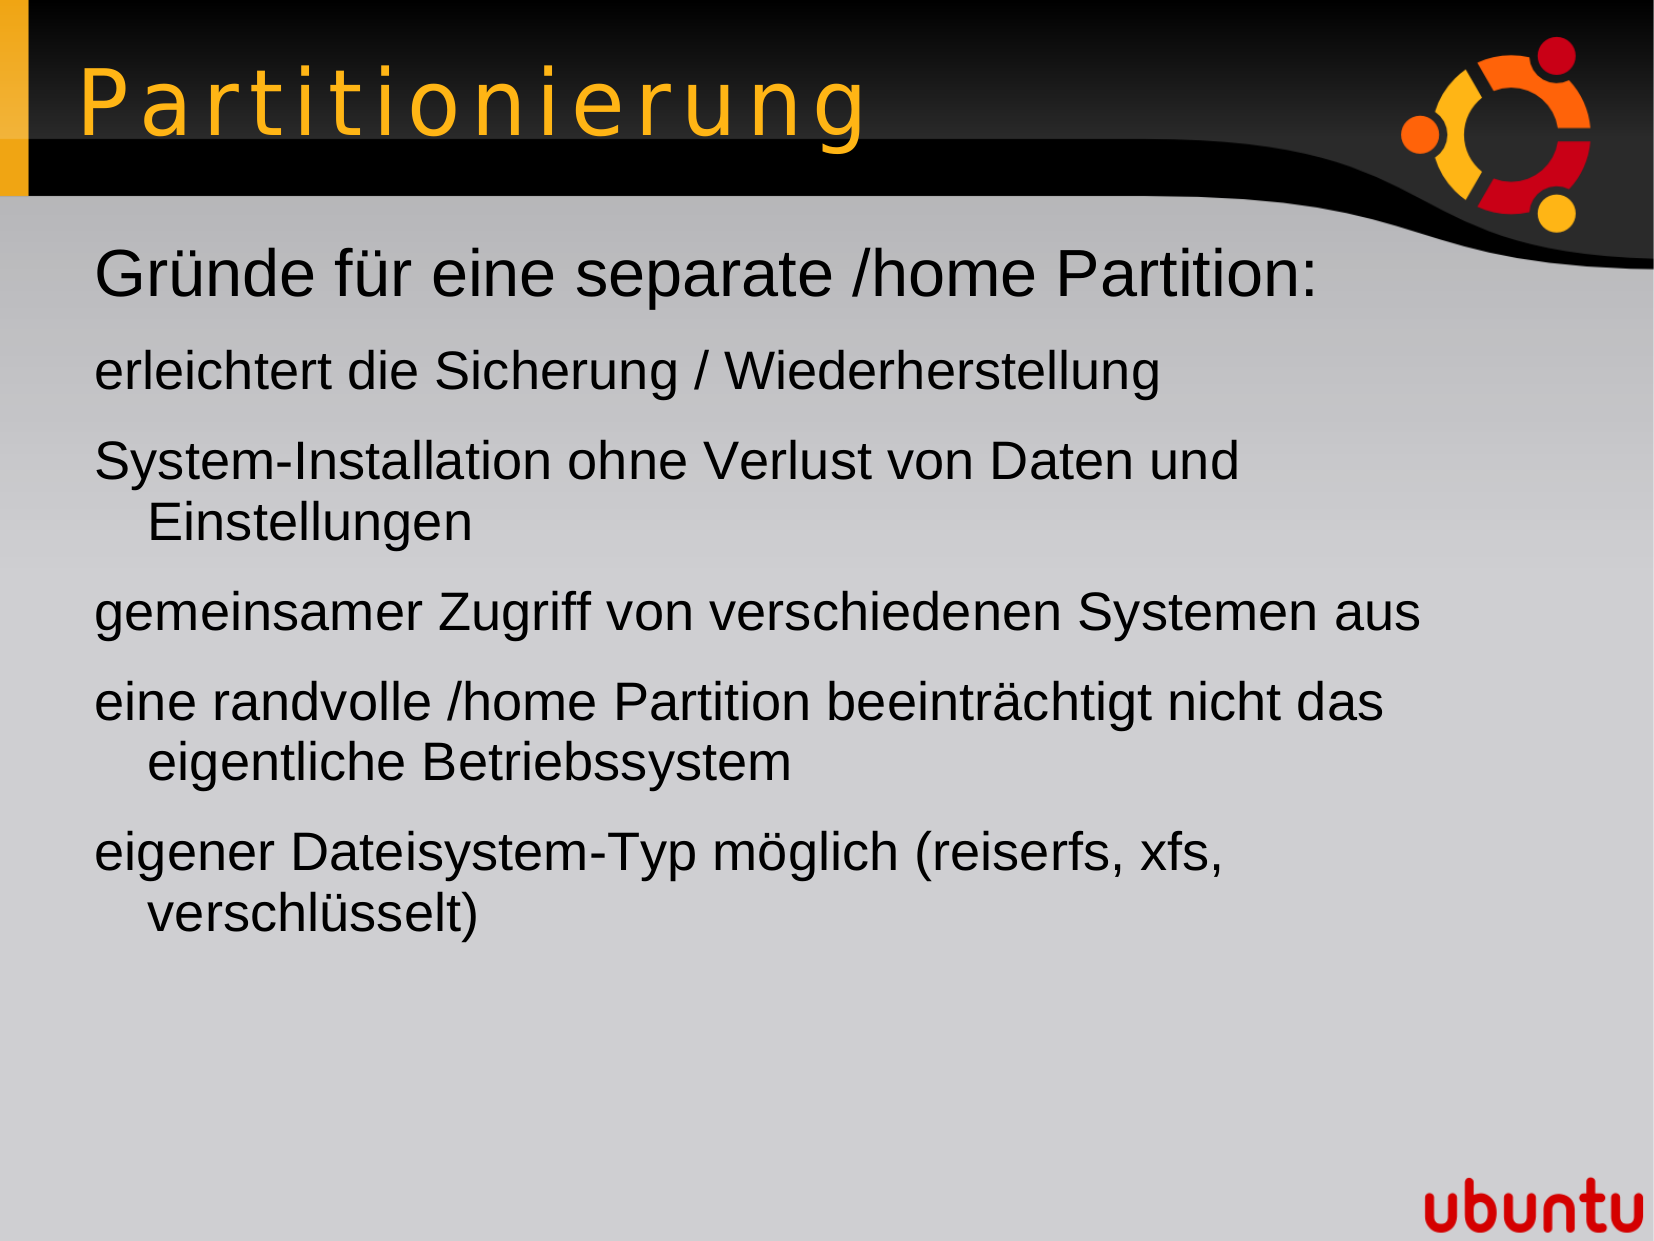

# Partitionierung
Gründe für eine separate /home Partition:
erleichtert die Sicherung / Wiederherstellung
System-Installation ohne Verlust von Daten und Einstellungen
gemeinsamer Zugriff von verschiedenen Systemen aus
eine randvolle /home Partition beeinträchtigt nicht das eigentliche Betriebssystem
eigener Dateisystem-Typ möglich (reiserfs, xfs, verschlüsselt)